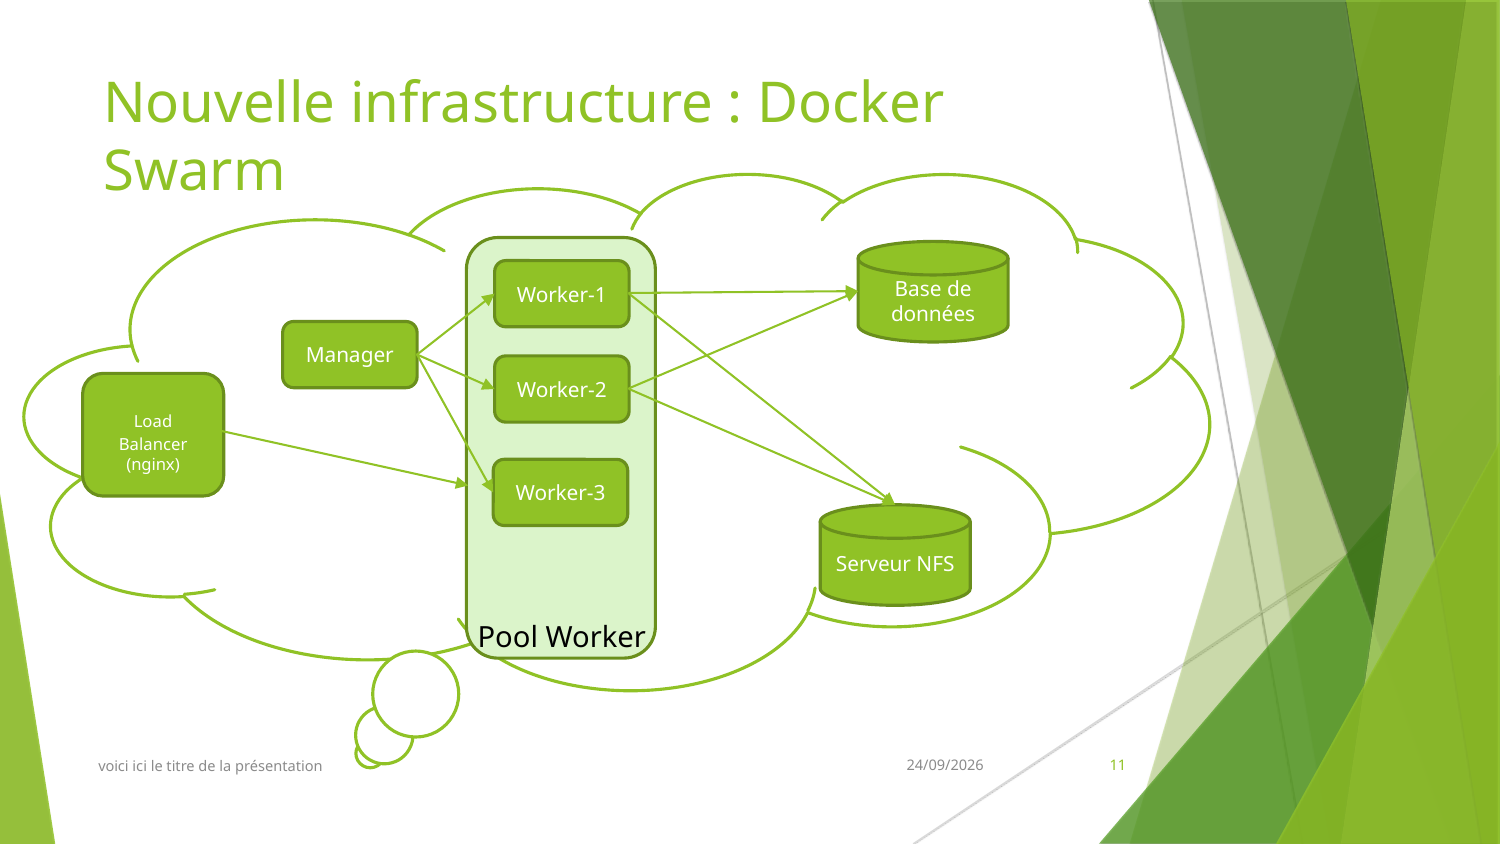

# Nouvelle infrastructure : Docker Swarm
Pool de worker
Base de données
Worker-1
Manager
Worker-2
Load Balancer (nginx)
Worker-3
Serveur NFS
Pool Worker
voici ici le titre de la présentation